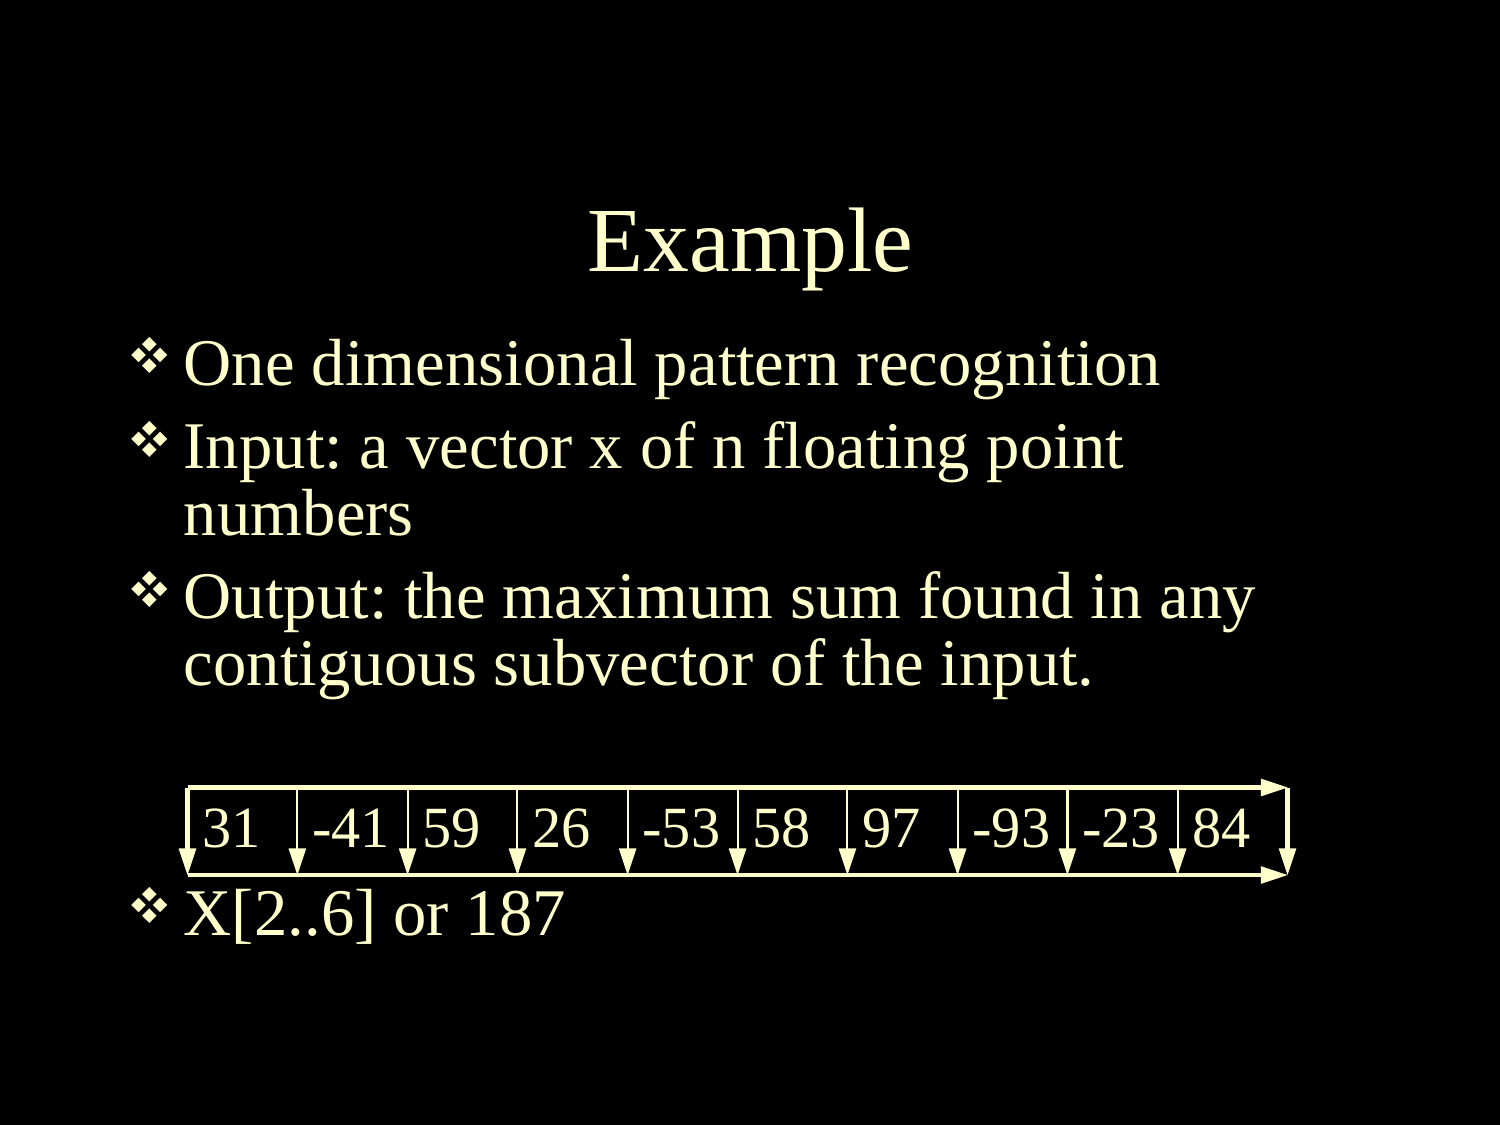

# Example
One dimensional pattern recognition
Input: a vector x of n floating point numbers
Output: the maximum sum found in any contiguous subvector of the input.
X[2..6] or 187
31
-41
59
26
-53
58
97
-93
-23
84